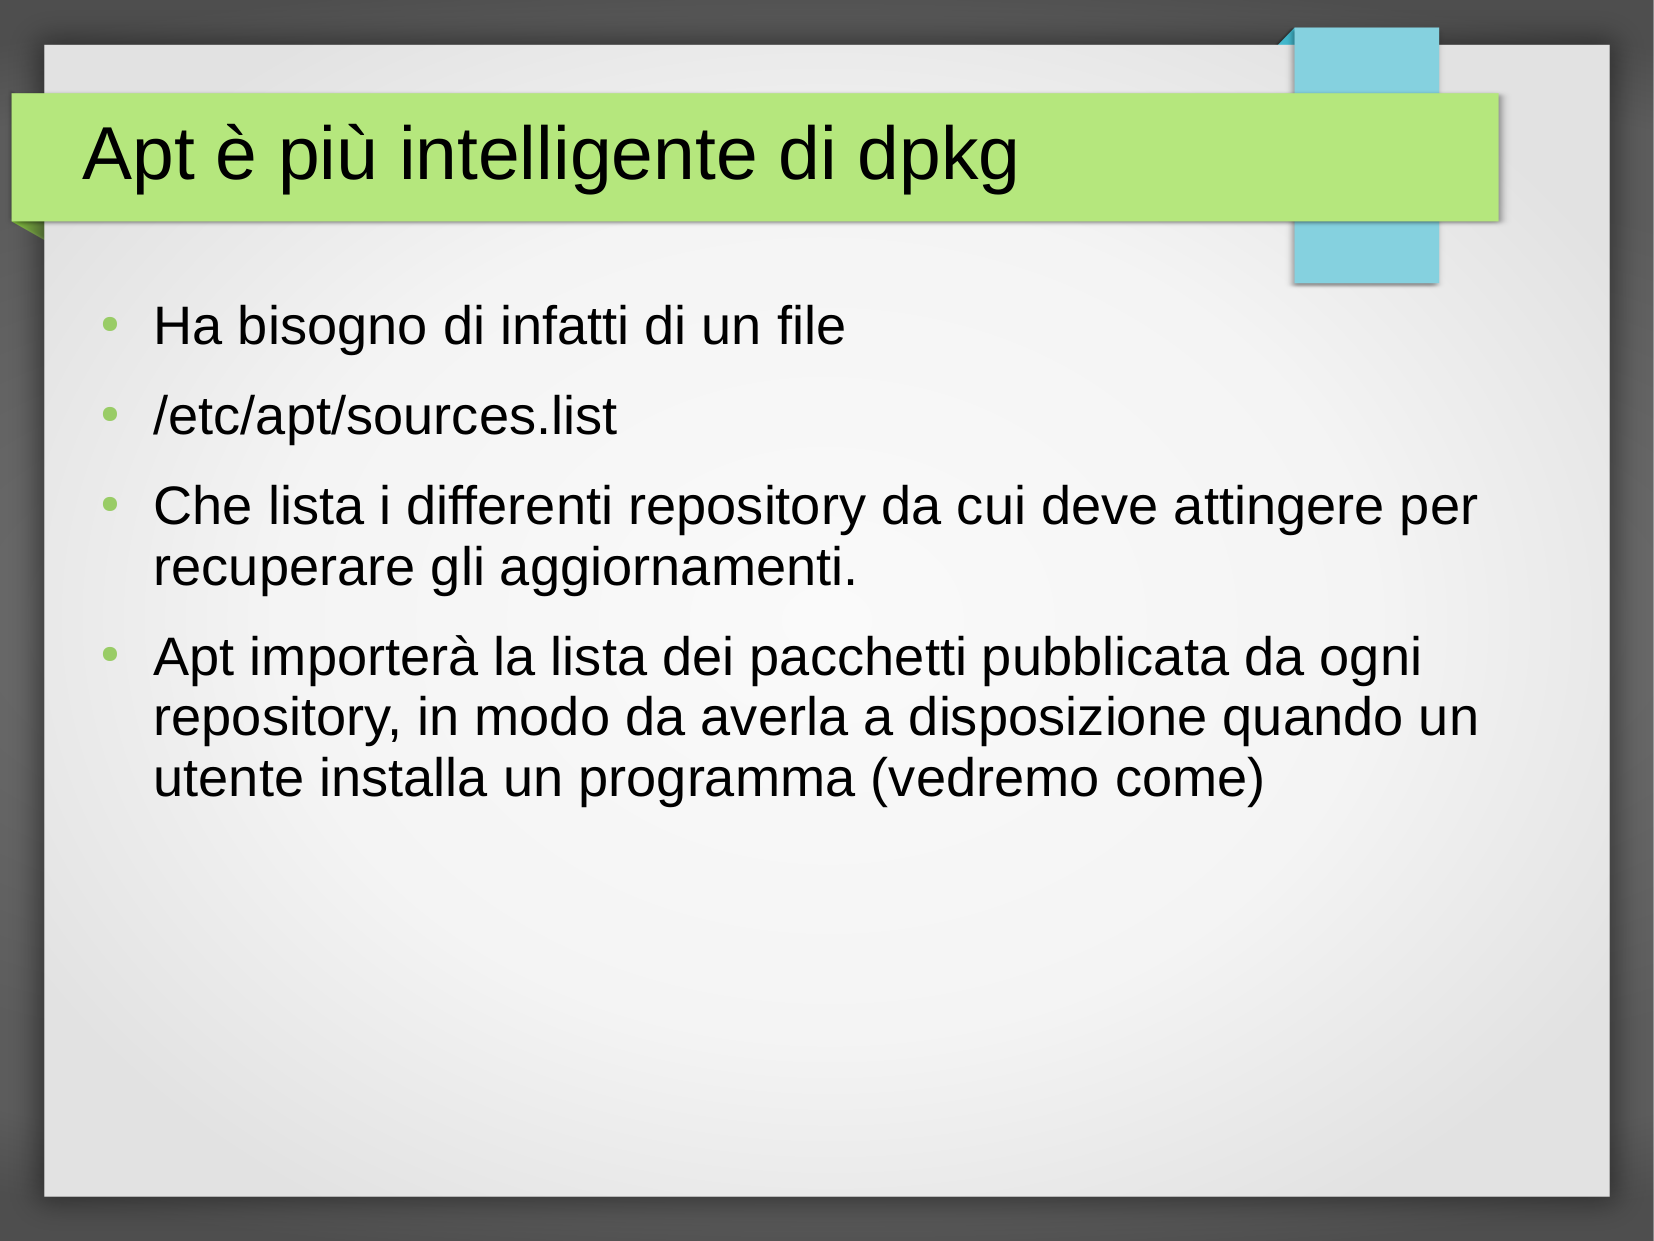

# Apt è più intelligente di dpkg
Ha bisogno di infatti di un file
/etc/apt/sources.list
Che lista i differenti repository da cui deve attingere per recuperare gli aggiornamenti.
Apt importerà la lista dei pacchetti pubblicata da ogni repository, in modo da averla a disposizione quando un utente installa un programma (vedremo come)